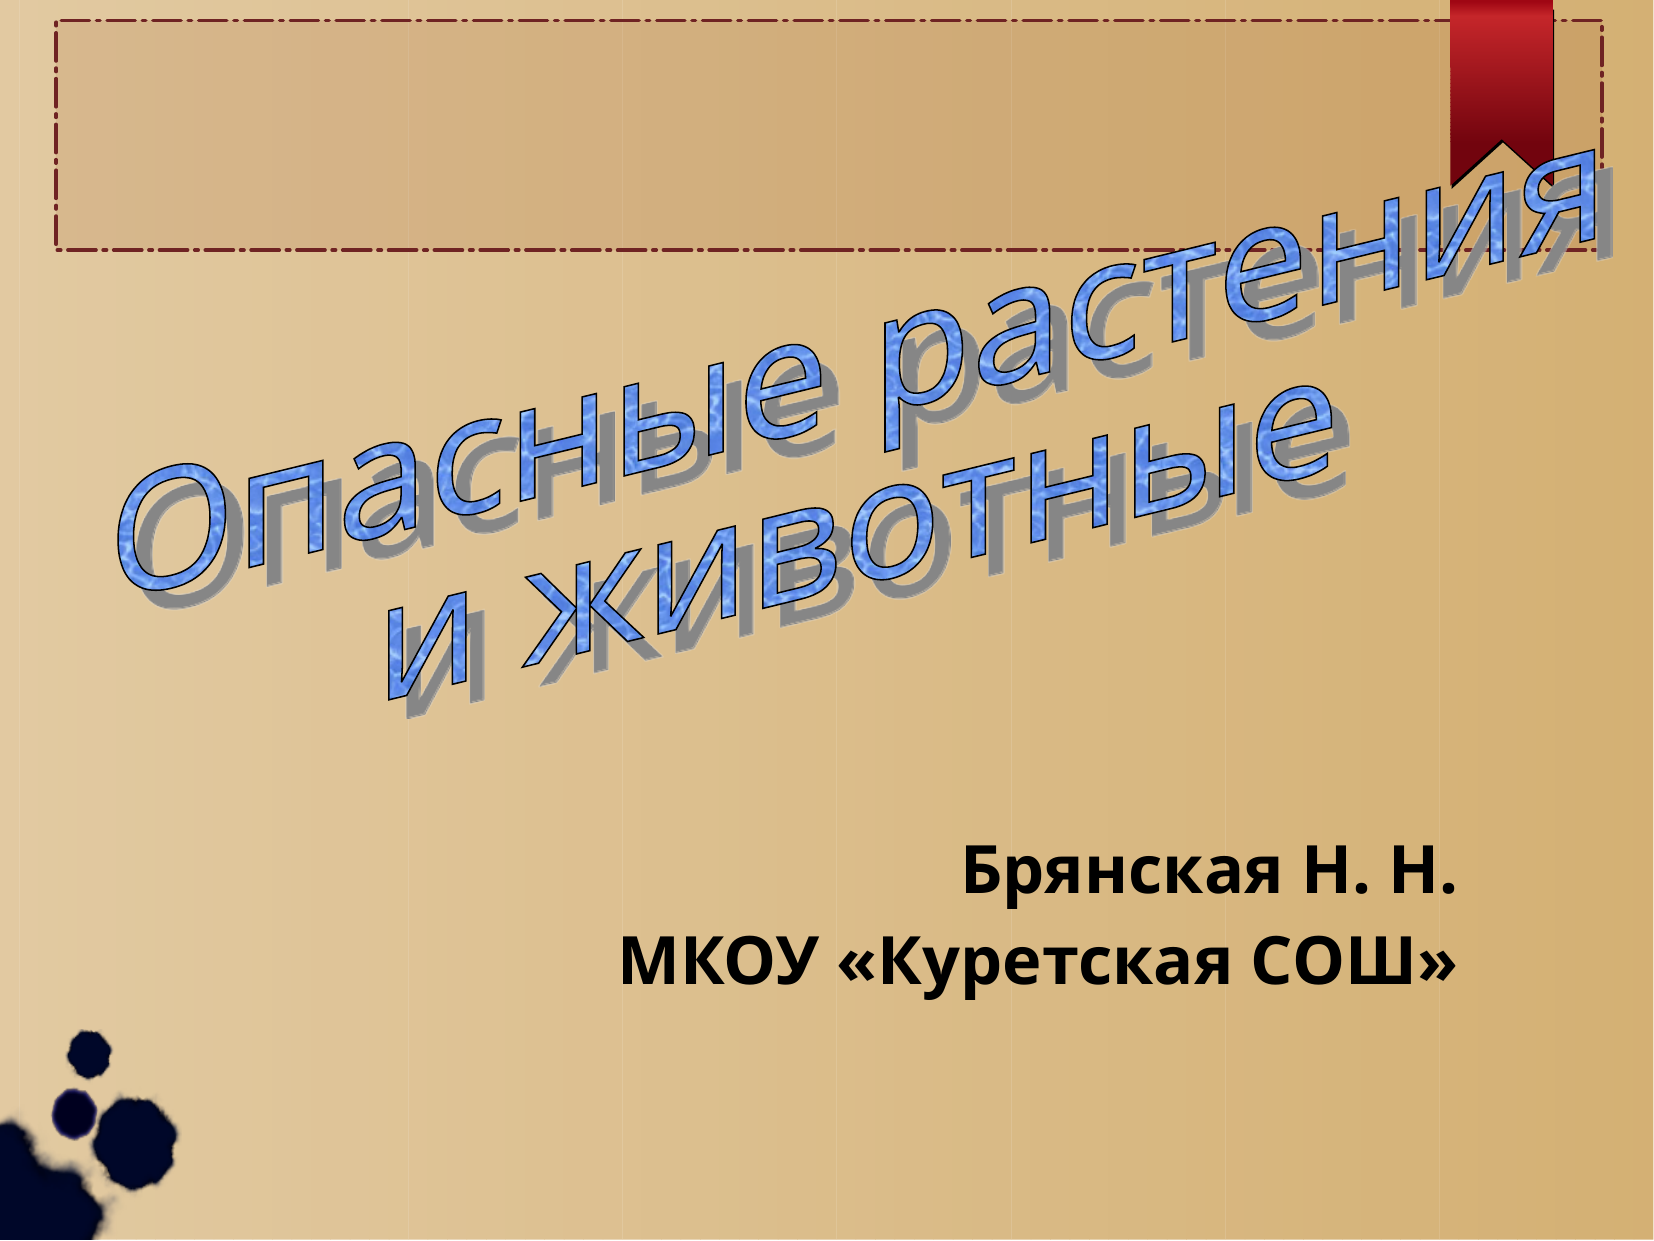

# Брянская Н. Н.
МКОУ «Куретская СОШ»
Опасные растения
и животные